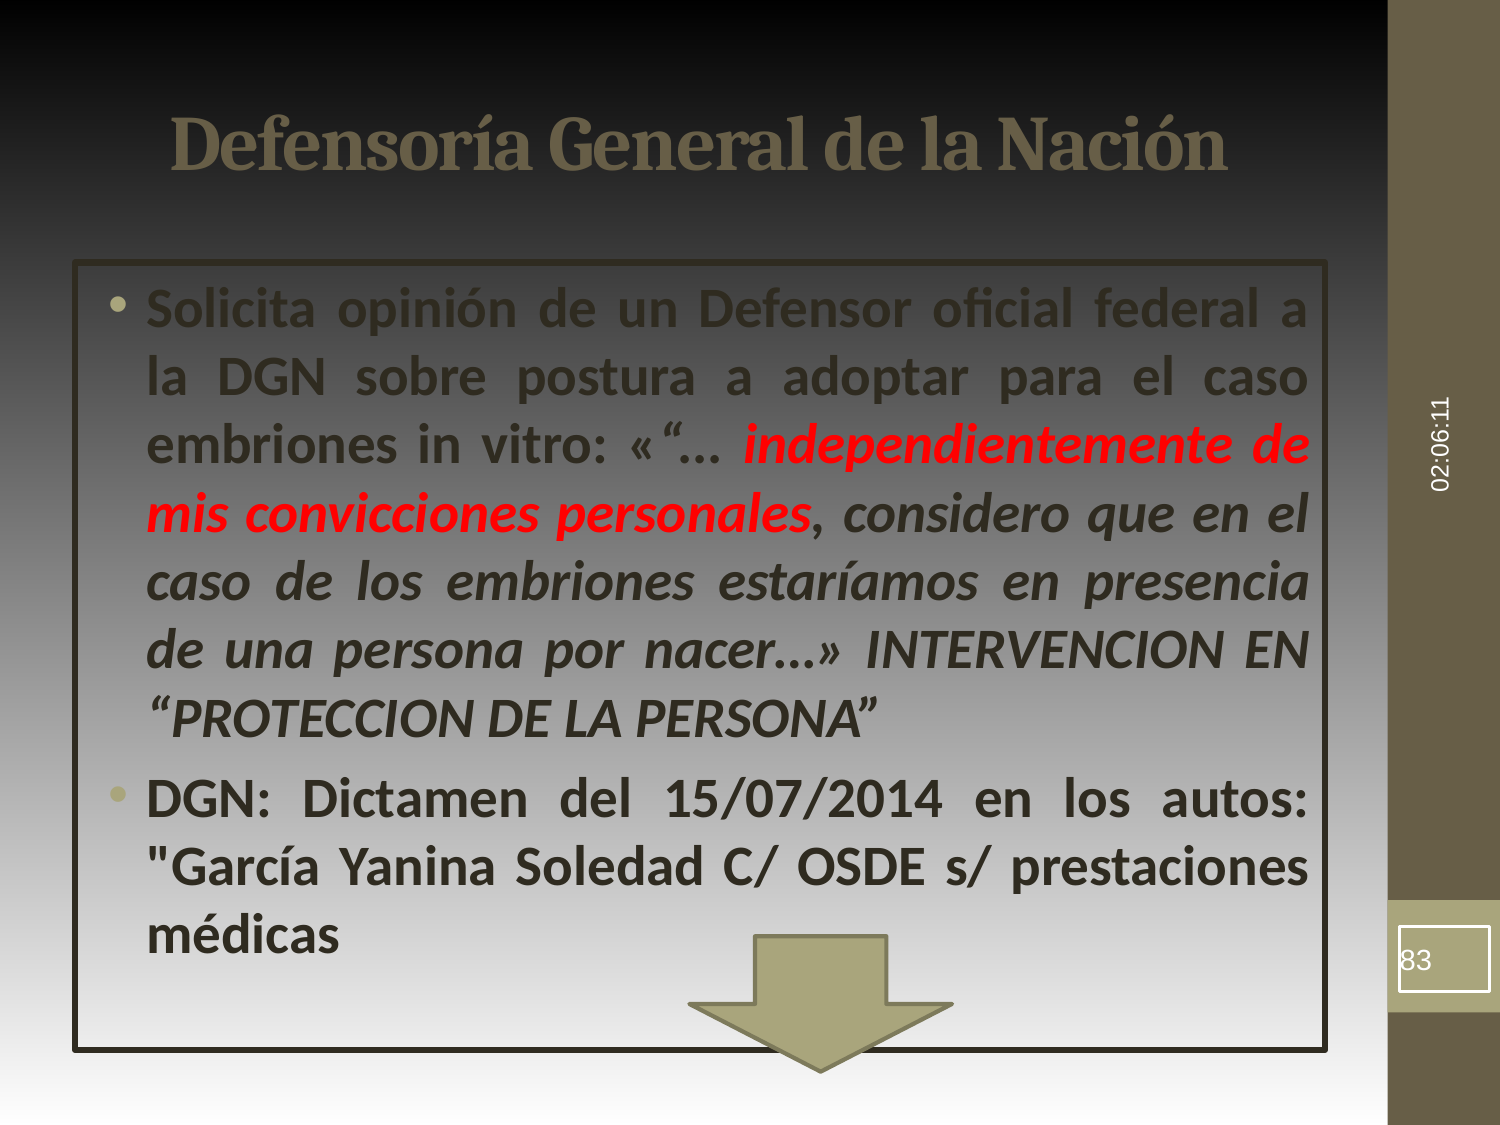

# Defensoría General de la Nación
Solicita opinión de un Defensor oficial federal a la DGN sobre postura a adoptar para el caso embriones in vitro: «“... independientemente de mis convicciones personales, considero que en el caso de los embriones estaríamos en presencia de una persona por nacer…» INTERVENCION EN “PROTECCION DE LA PERSONA”
DGN: Dictamen del 15/07/2014 en los autos: "García Yanina Soledad C/ OSDE s/ prestaciones médicas
02:48:05